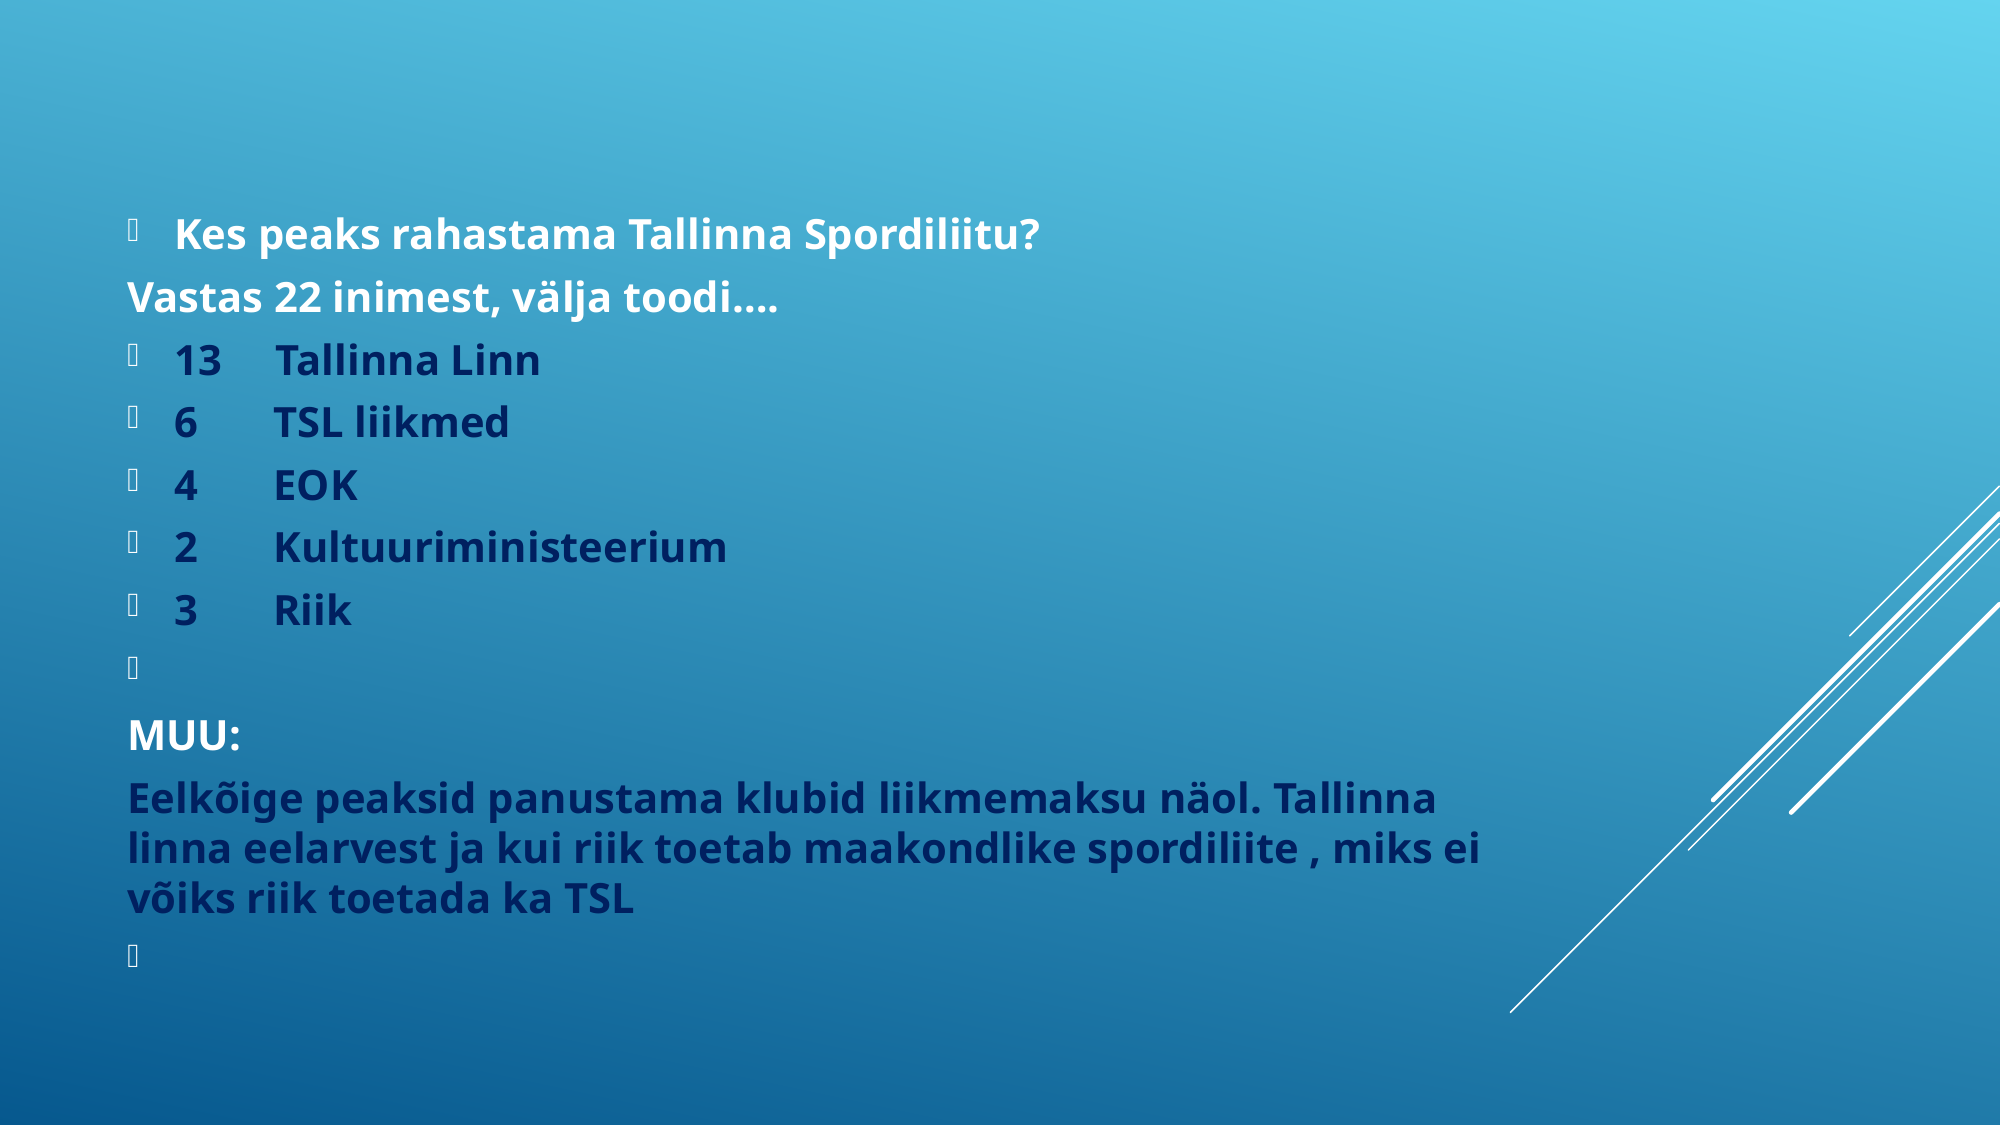

# Kes peaks rahastama Tallinna Spordiliitu?
Vastas 22 inimest, välja toodi….
13 Tallinna Linn
6 TSL liikmed
4 EOK
2 Kultuuriministeerium
3 Riik
MUU:
Eelkõige peaksid panustama klubid liikmemaksu näol. Tallinna linna eelarvest ja kui riik toetab maakondlike spordiliite , miks ei võiks riik toetada ka TSL